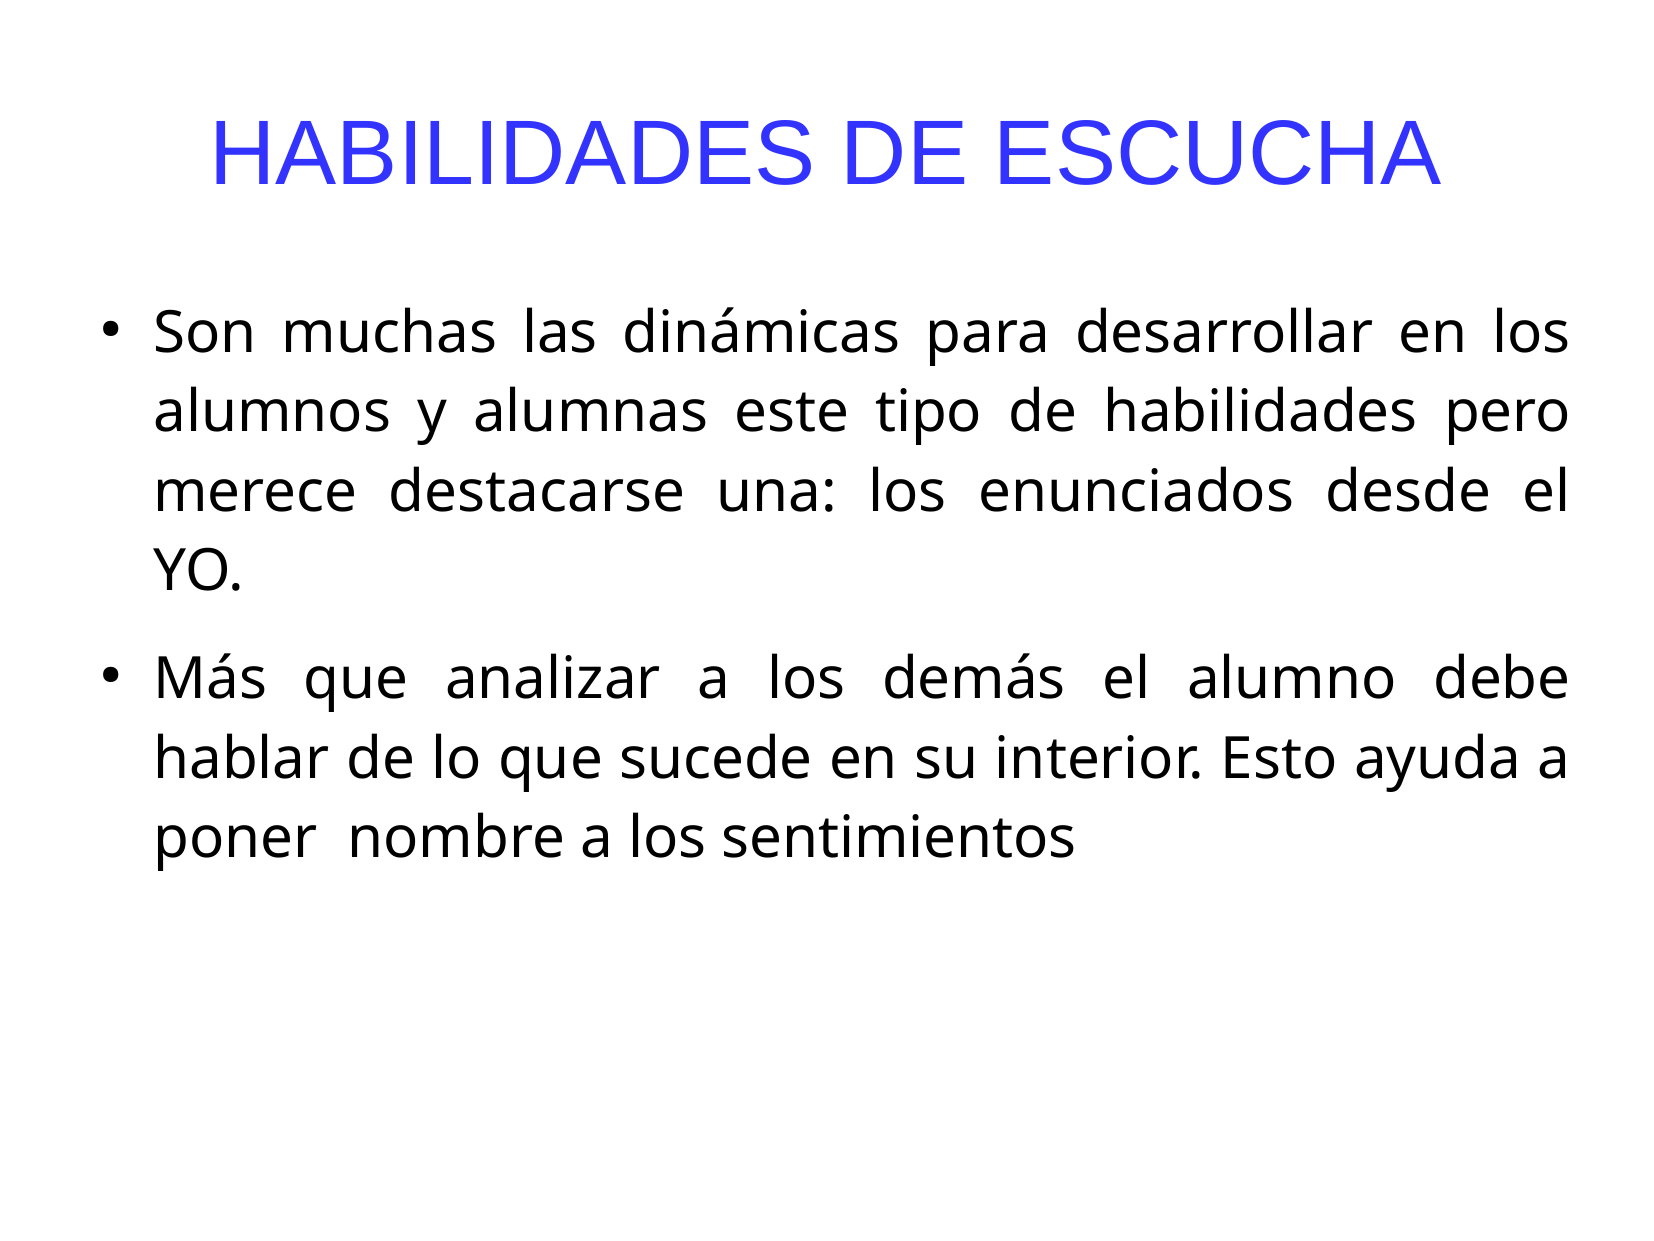

# HABILIDADES DE ESCUCHA
Son muchas las dinámicas para desarrollar en los alumnos y alumnas este tipo de habilidades pero merece destacarse una: los enunciados desde el YO.
Más que analizar a los demás el alumno debe hablar de lo que sucede en su interior. Esto ayuda a poner nombre a los sentimientos